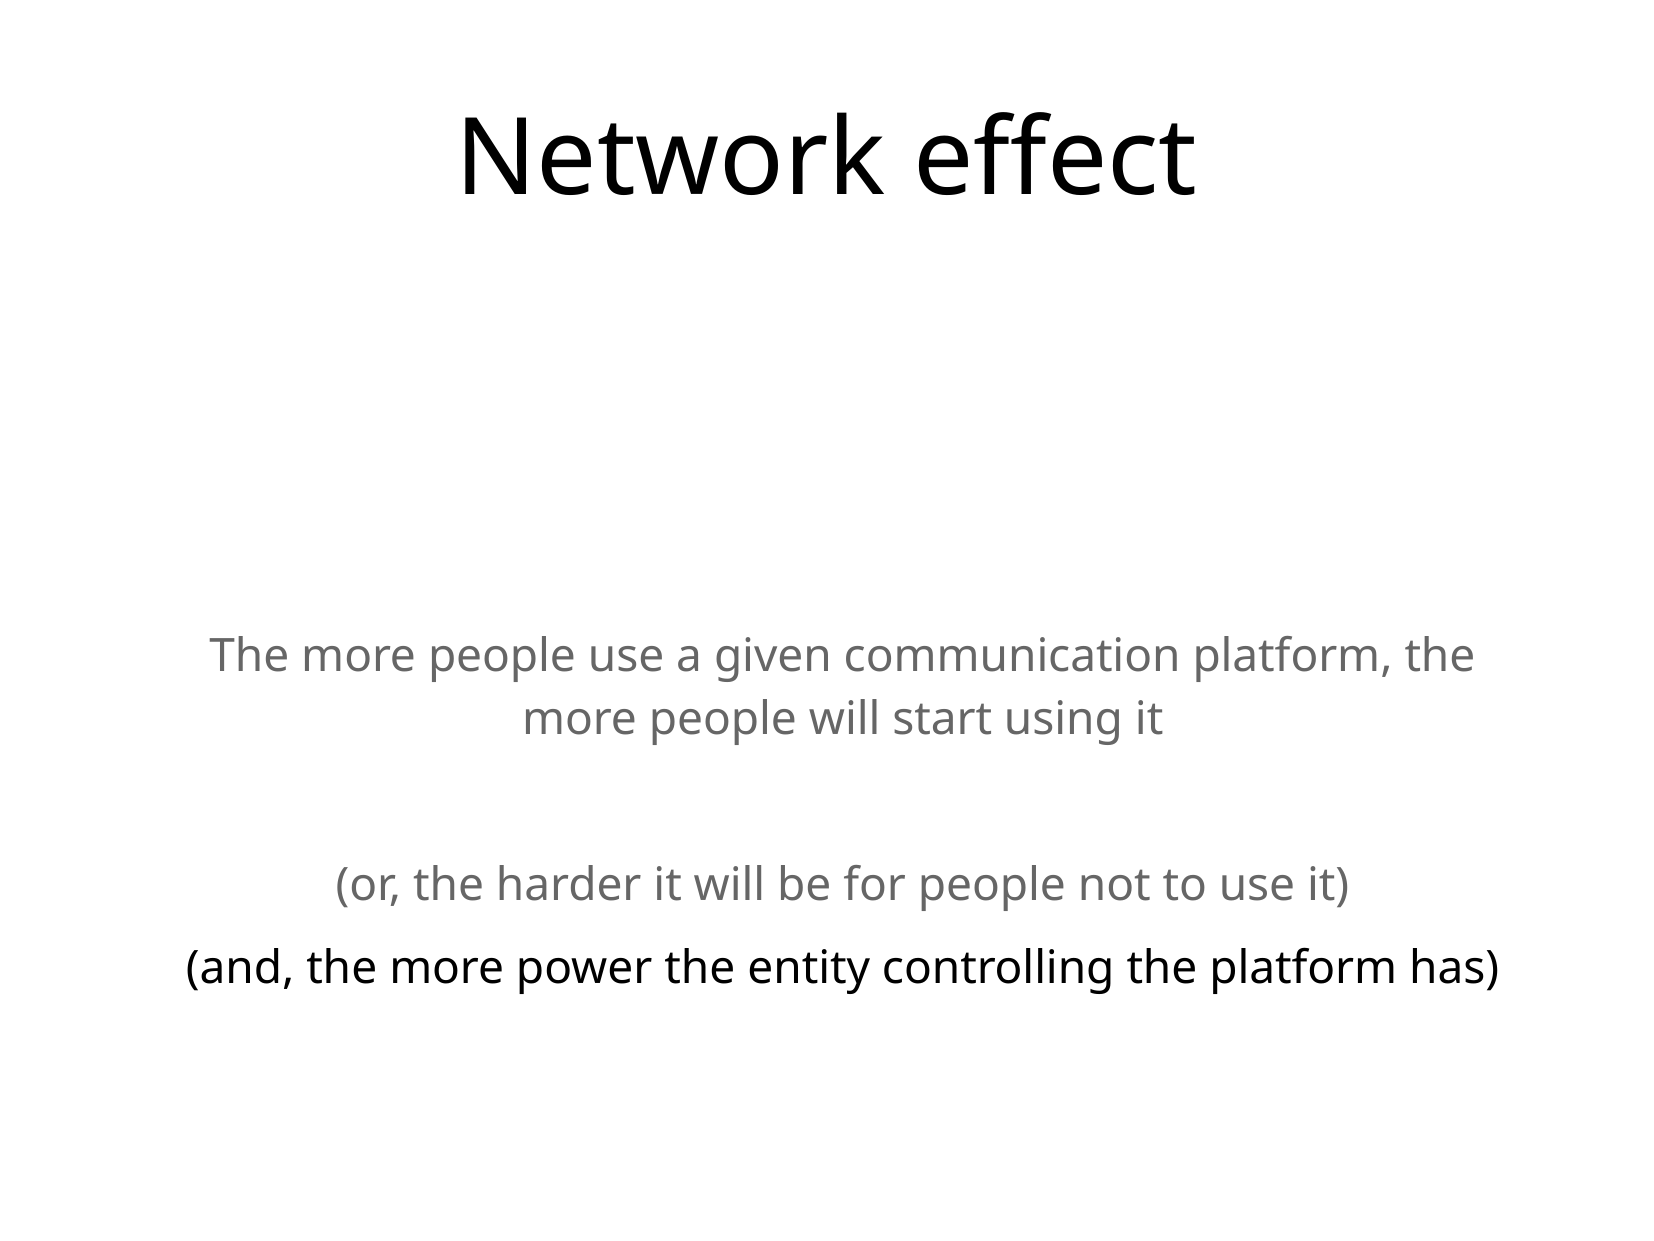

# Network effect
The more people use a given communication platform, the more people will start using it
(or, the harder it will be for people not to use it)
(and, the more power the entity controlling the platform has)